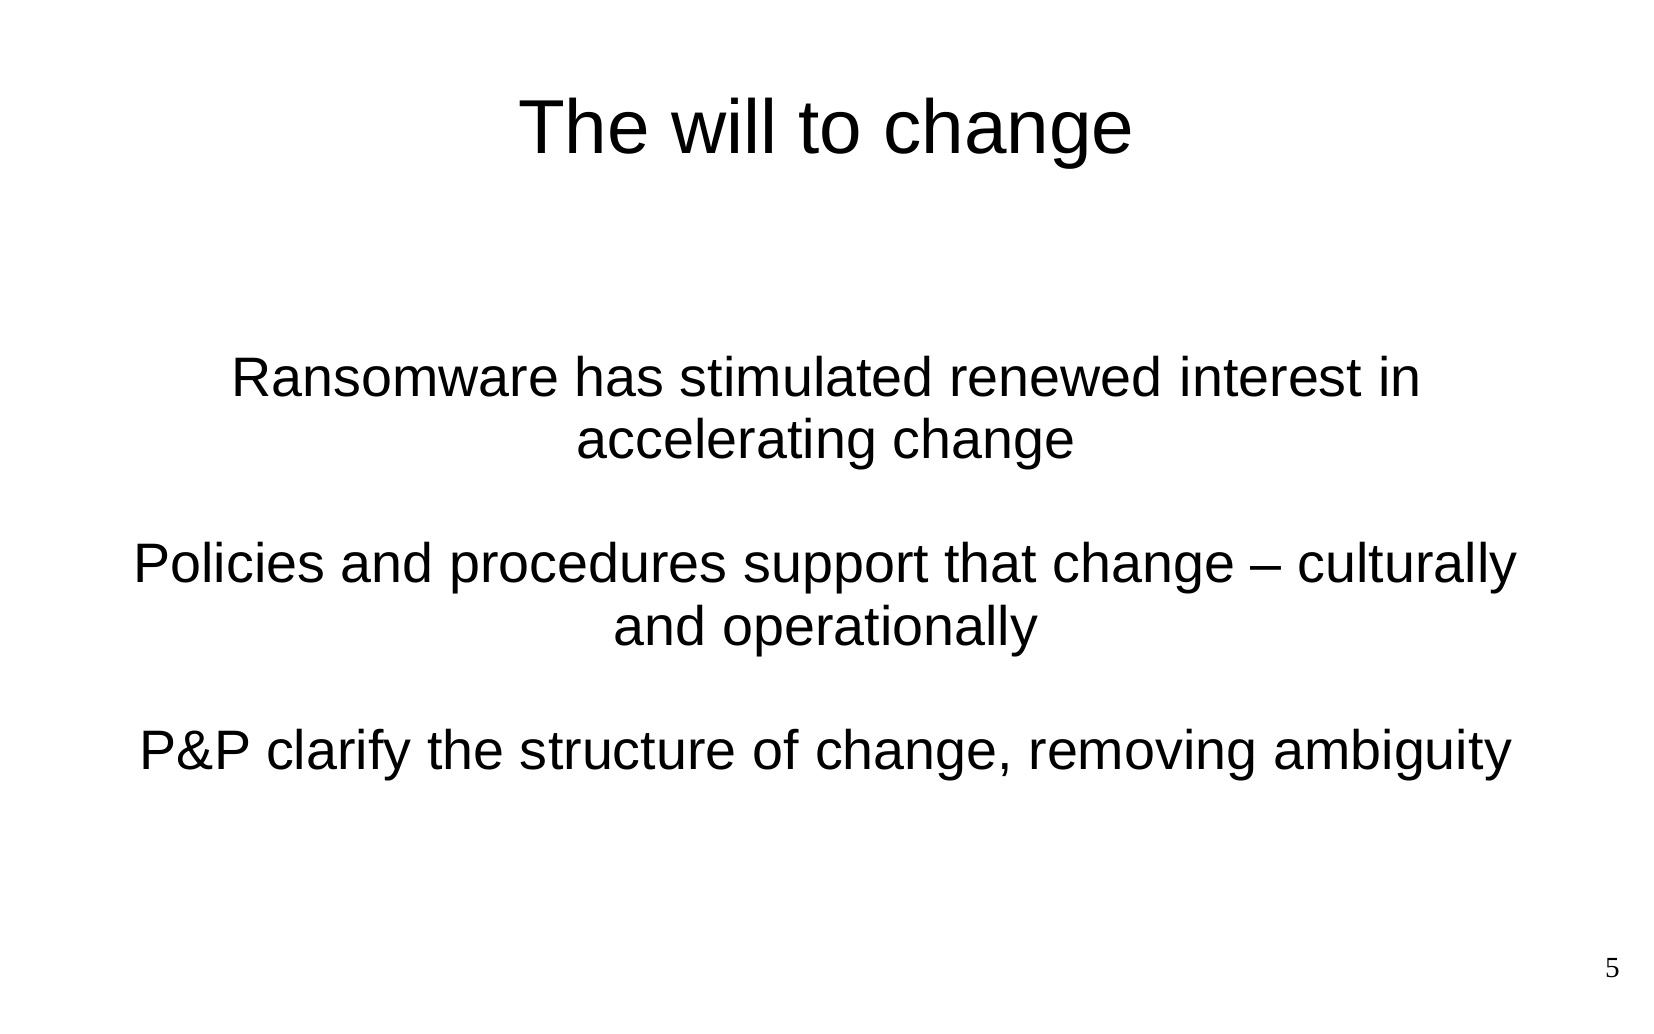

# The will to change
Ransomware has stimulated renewed interest in accelerating change
Policies and procedures support that change – culturally and operationally
P&P clarify the structure of change, removing ambiguity